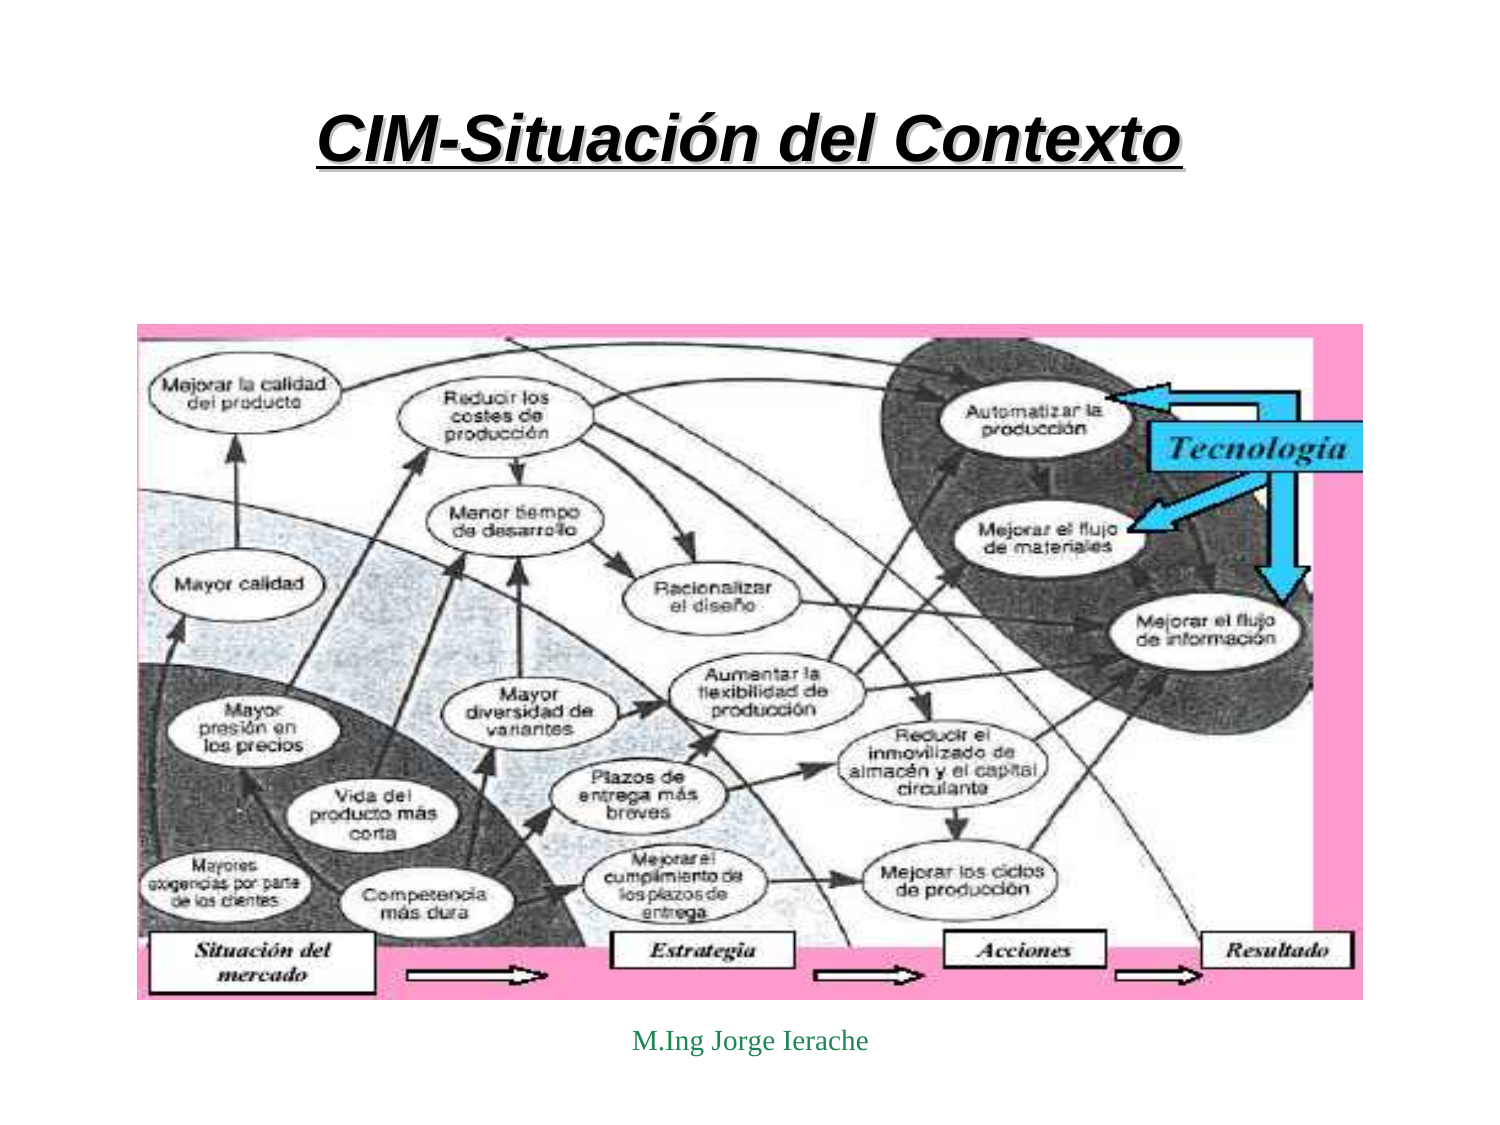

# CIM-Situación del Contexto
M.Ing Jorge Ierache